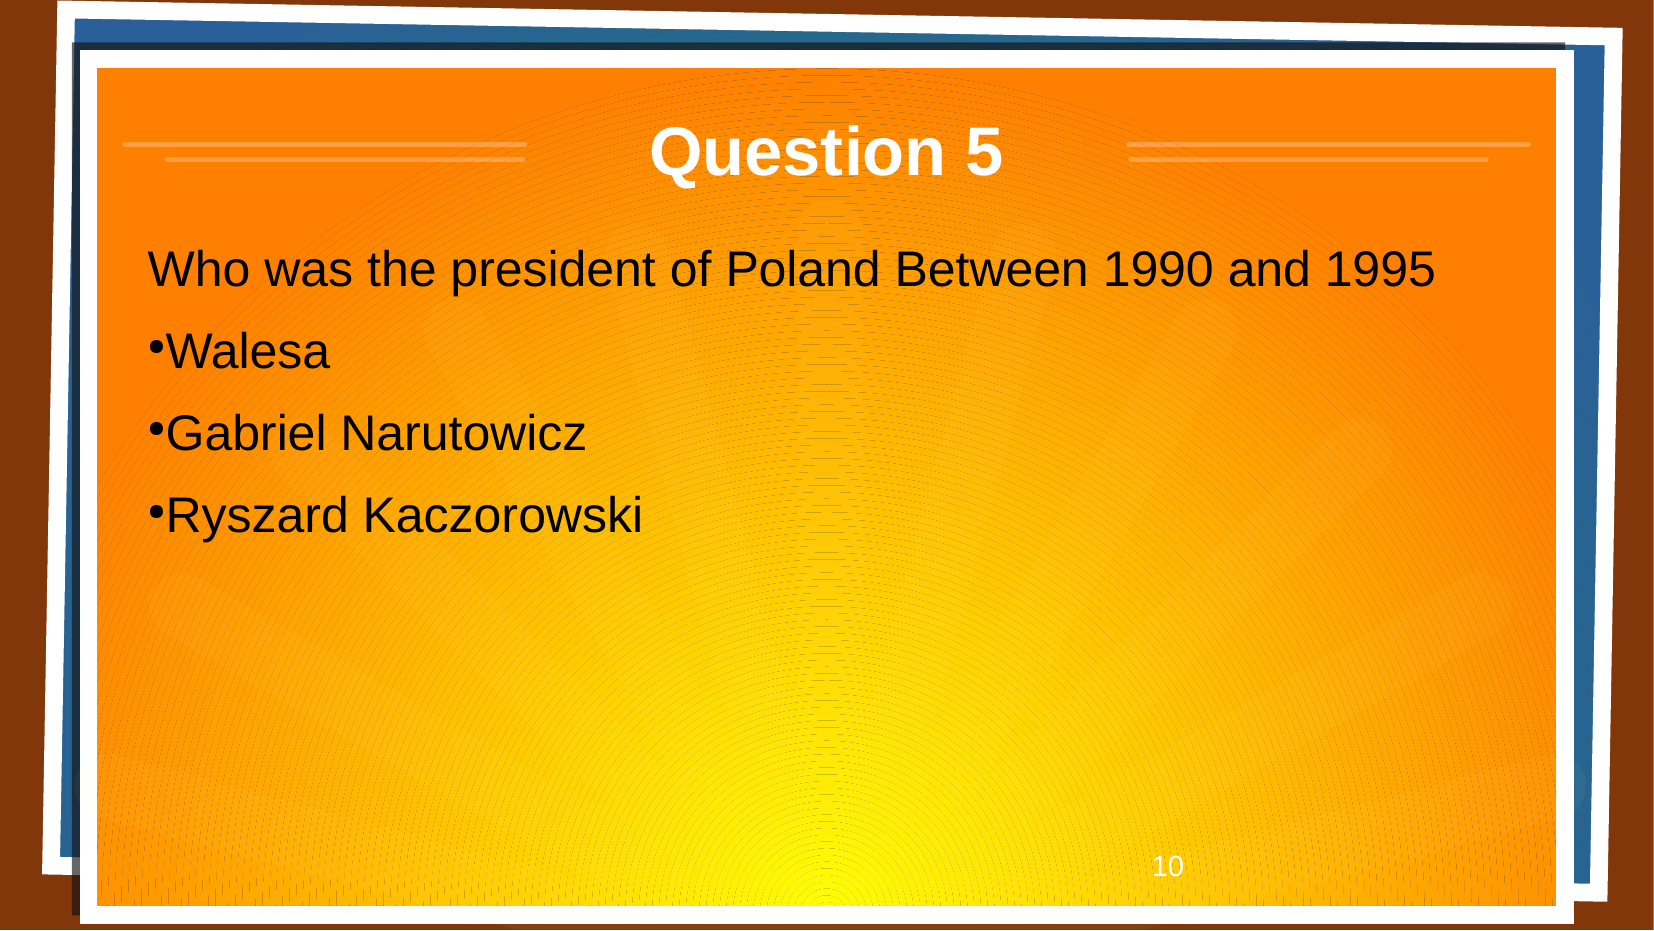

# Question 5
Who was the president of Poland Between 1990 and 1995
Walesa
Gabriel Narutowicz
Ryszard Kaczorowski